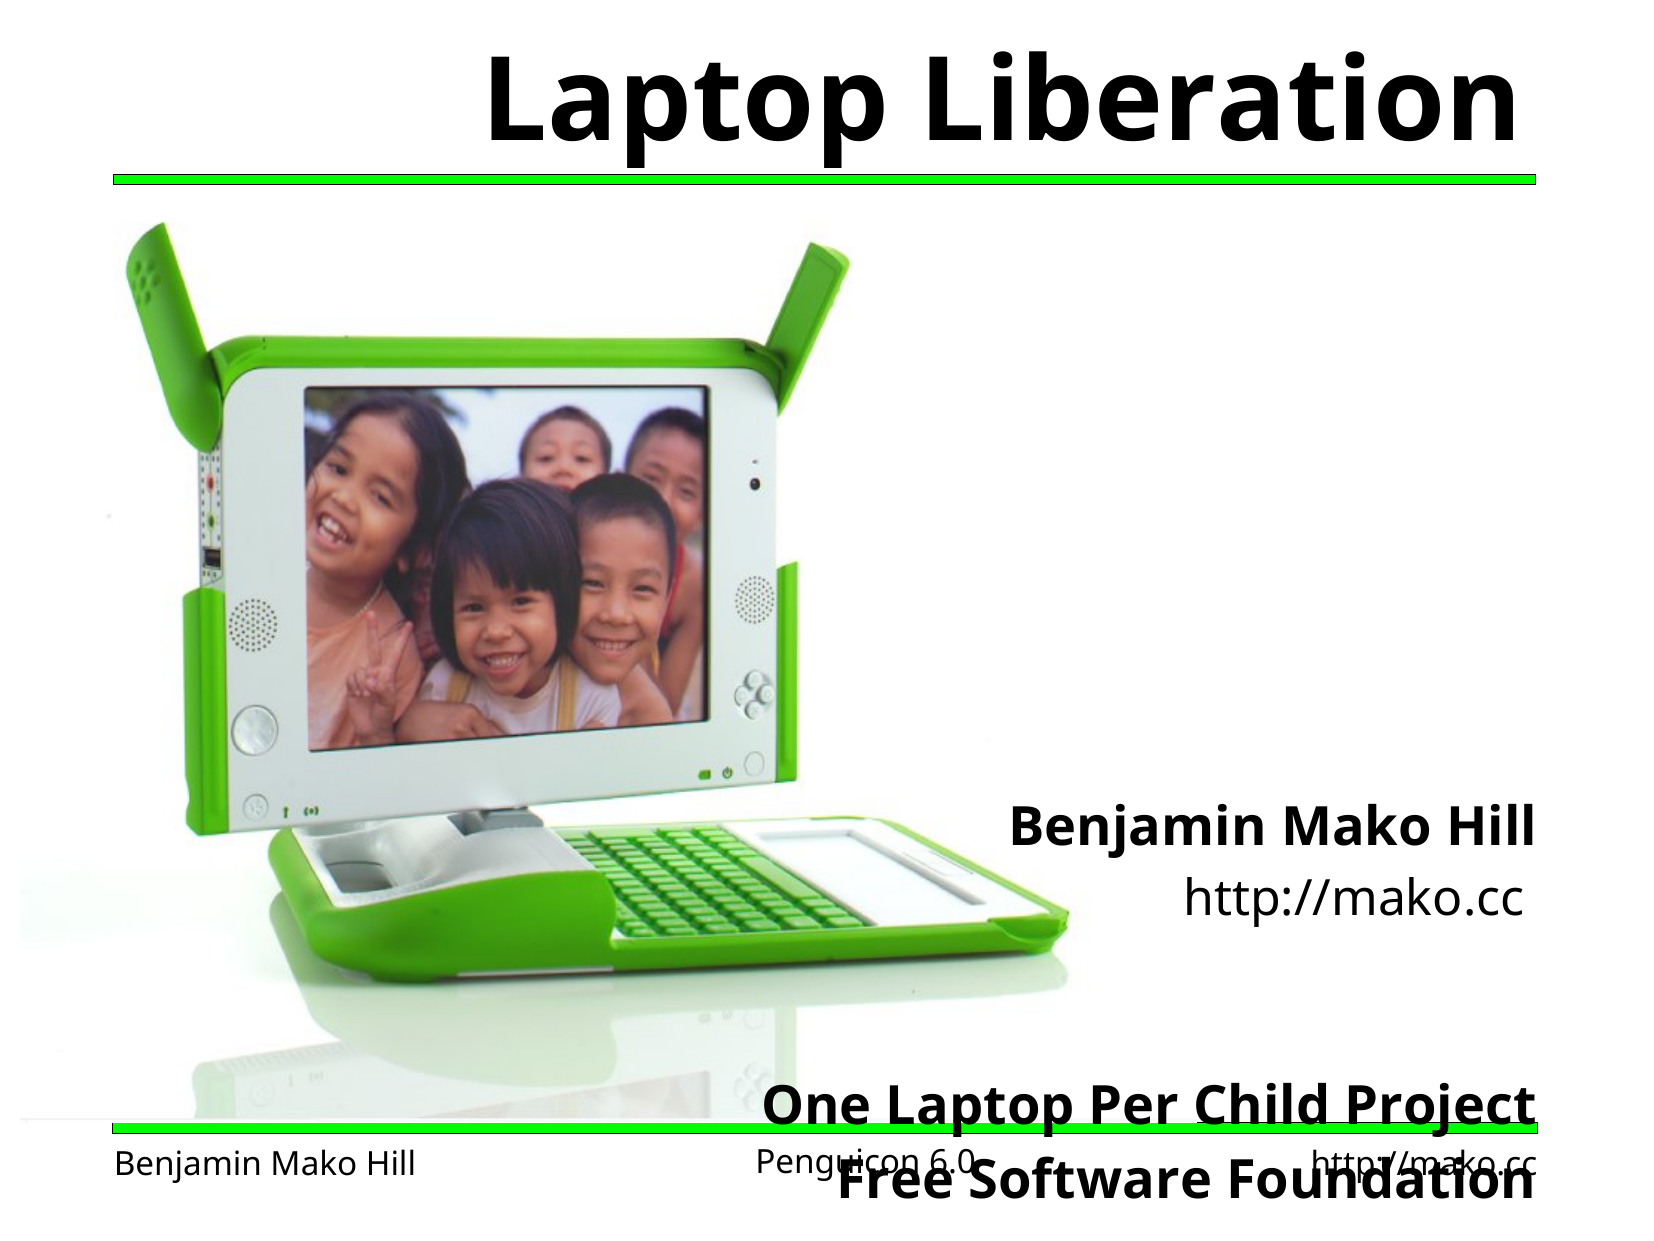

# Laptop Liberation
Benjamin Mako Hill
http://mako.cc
One Laptop Per Child Project
Free Software Foundation